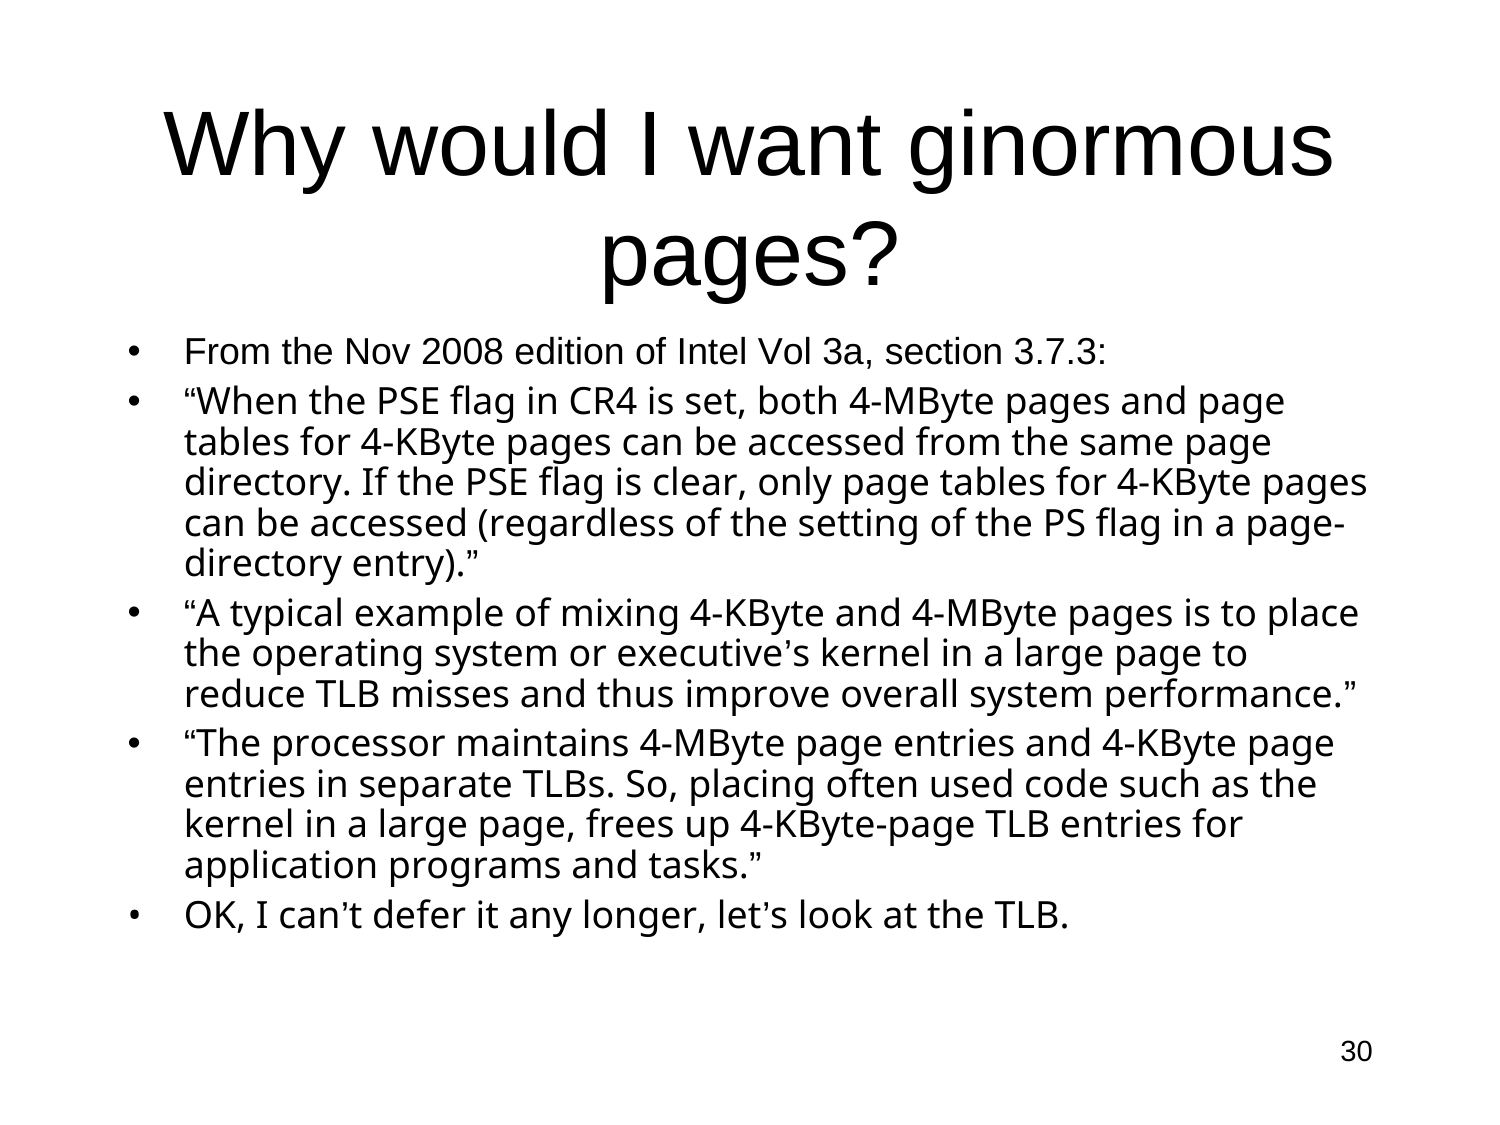

# Why would I want ginormous pages?
From the Nov 2008 edition of Intel Vol 3a, section 3.7.3:
“When the PSE flag in CR4 is set, both 4-MByte pages and page tables for 4-KByte pages can be accessed from the same page directory. If the PSE flag is clear, only page tables for 4-KByte pages can be accessed (regardless of the setting of the PS flag in a page-directory entry).”
“A typical example of mixing 4-KByte and 4-MByte pages is to place the operating system or executive’s kernel in a large page to reduce TLB misses and thus improve overall system performance.”
“The processor maintains 4-MByte page entries and 4-KByte page entries in separate TLBs. So, placing often used code such as the kernel in a large page, frees up 4-KByte-page TLB entries for application programs and tasks.”
OK, I can’t defer it any longer, let’s look at the TLB.